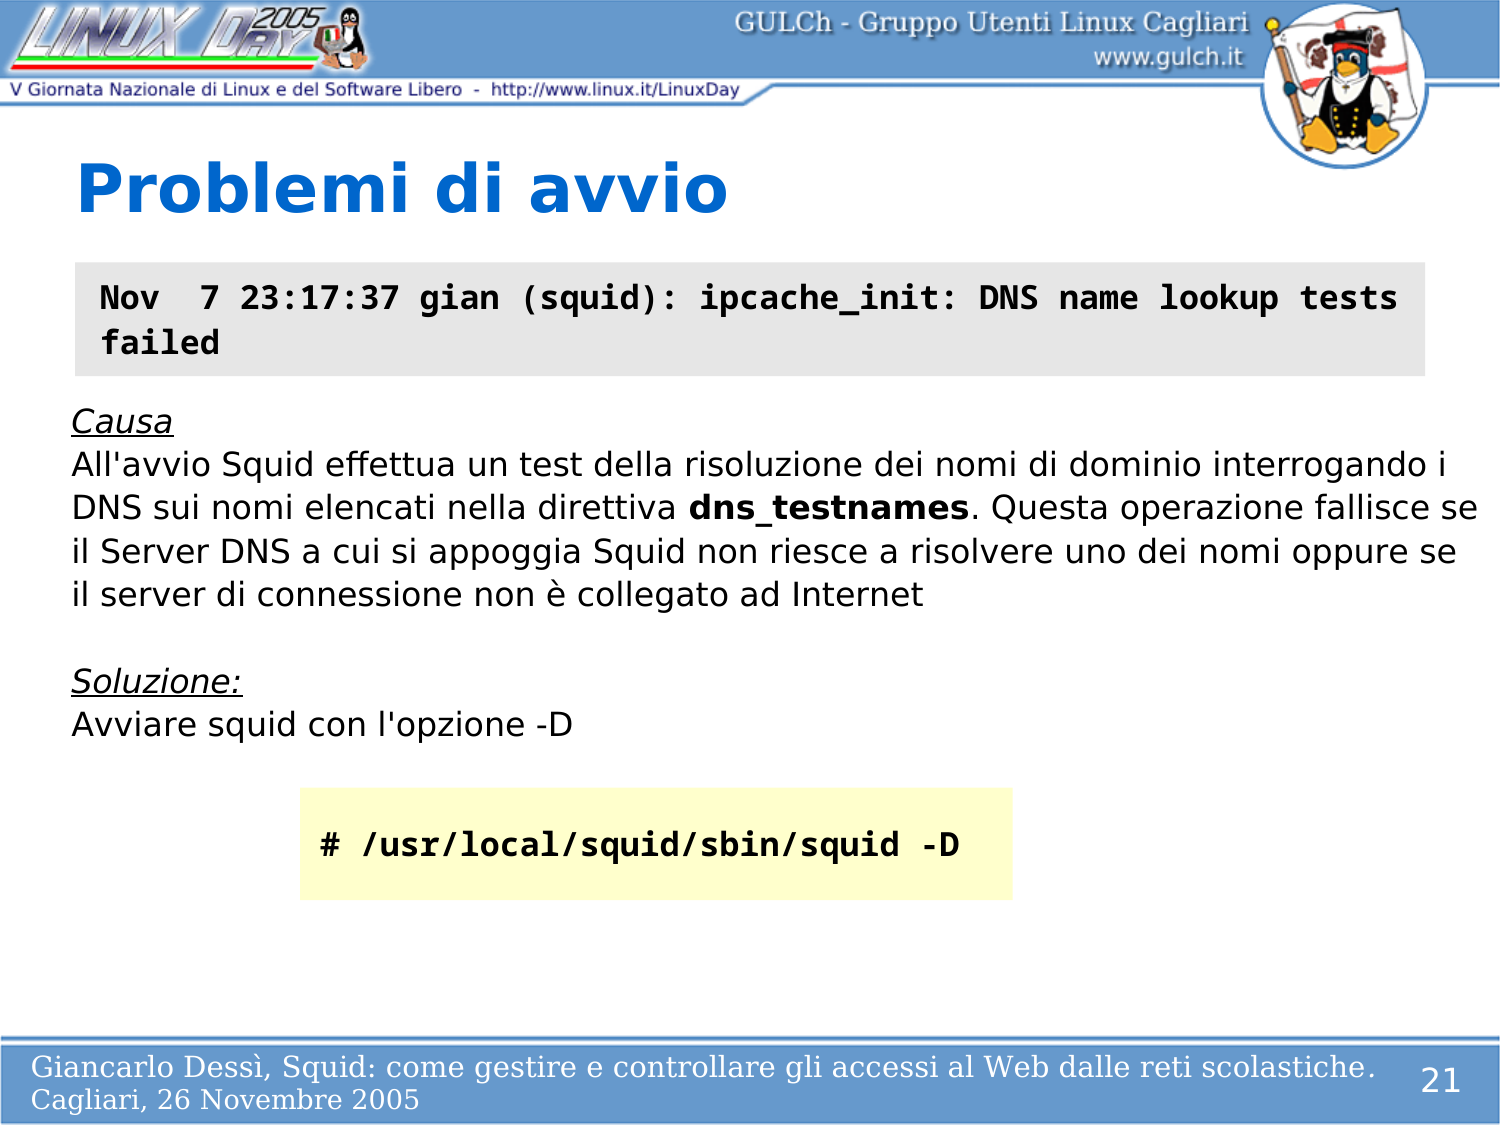

Problemi di avvio
Nov 7 23:17:37 gian (squid): ipcache_init: DNS name lookup tests failed
Causa
All'avvio Squid effettua un test della risoluzione dei nomi di dominio interrogando i
DNS sui nomi elencati nella direttiva dns_testnames. Questa operazione fallisce se
il Server DNS a cui si appoggia Squid non riesce a risolvere uno dei nomi oppure se
il server di connessione non è collegato ad Internet
Soluzione:
Avviare squid con l'opzione -D
 # /usr/local/squid/sbin/squid -D